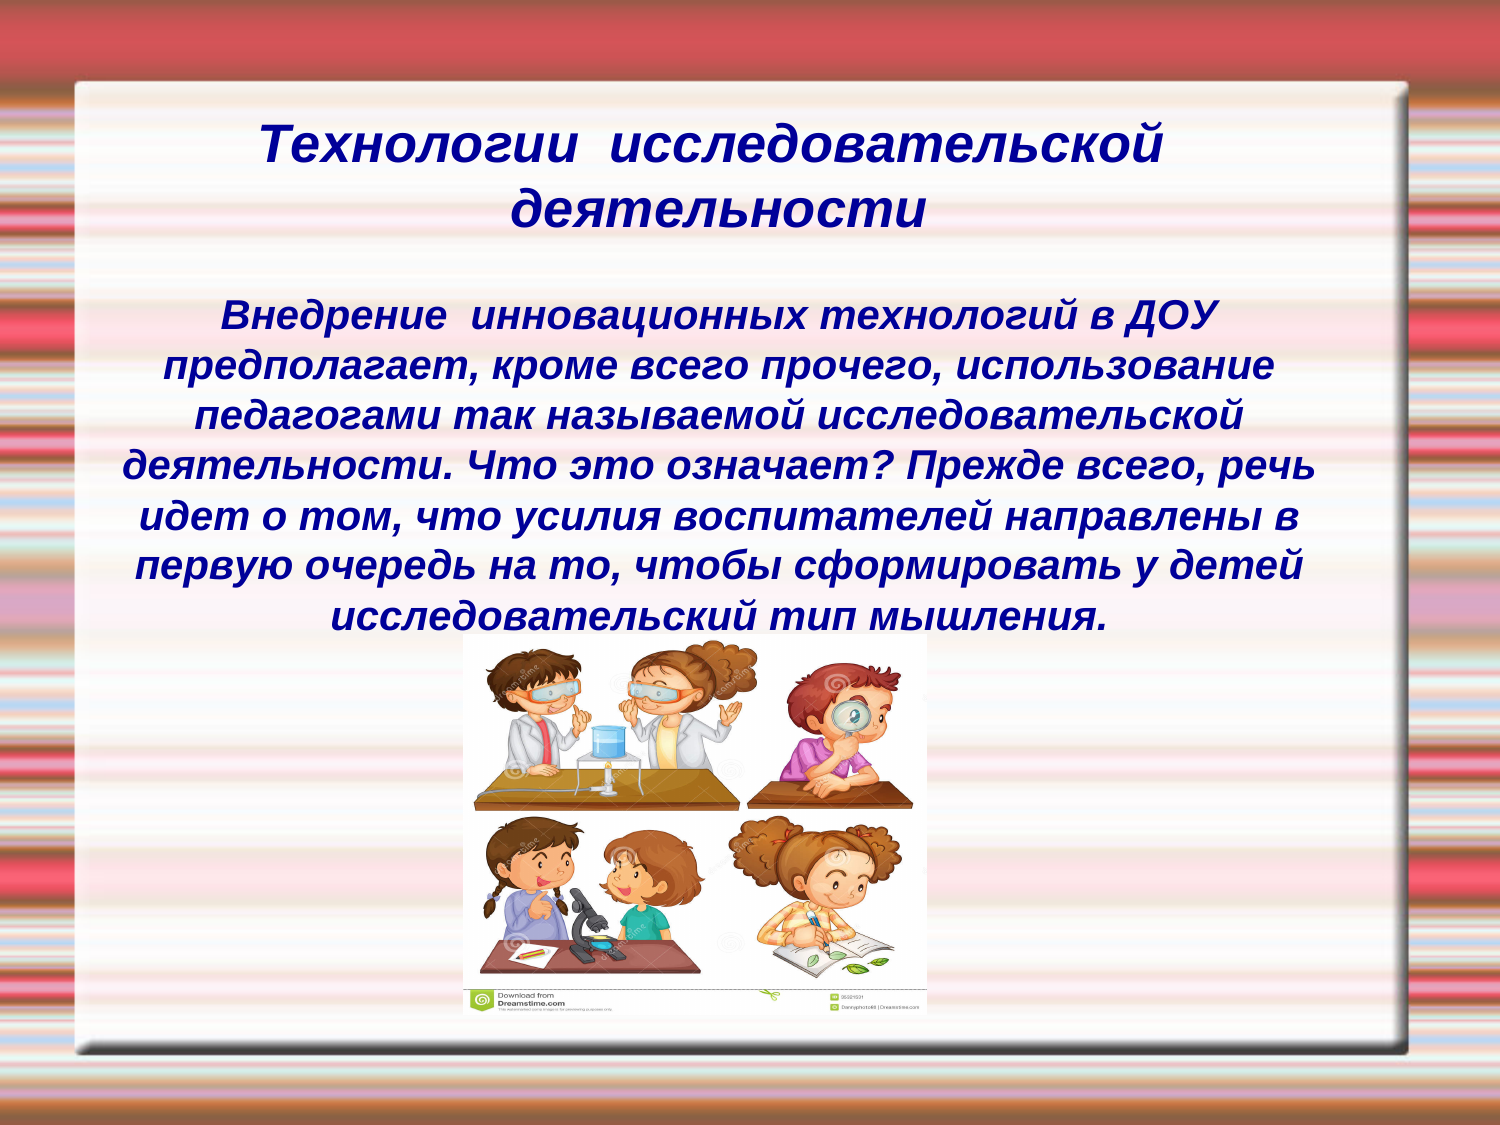

# Технологии  исследовательской деятельности Внедрение  инновационных технологий в ДОУ предполагает, кроме всего прочего, использование педагогами так называемой исследовательской деятельности. Что это означает? Прежде всего, речь идет о том, что усилия воспитателей направлены в первую очередь на то, чтобы сформировать у детей исследовательский тип мышления.